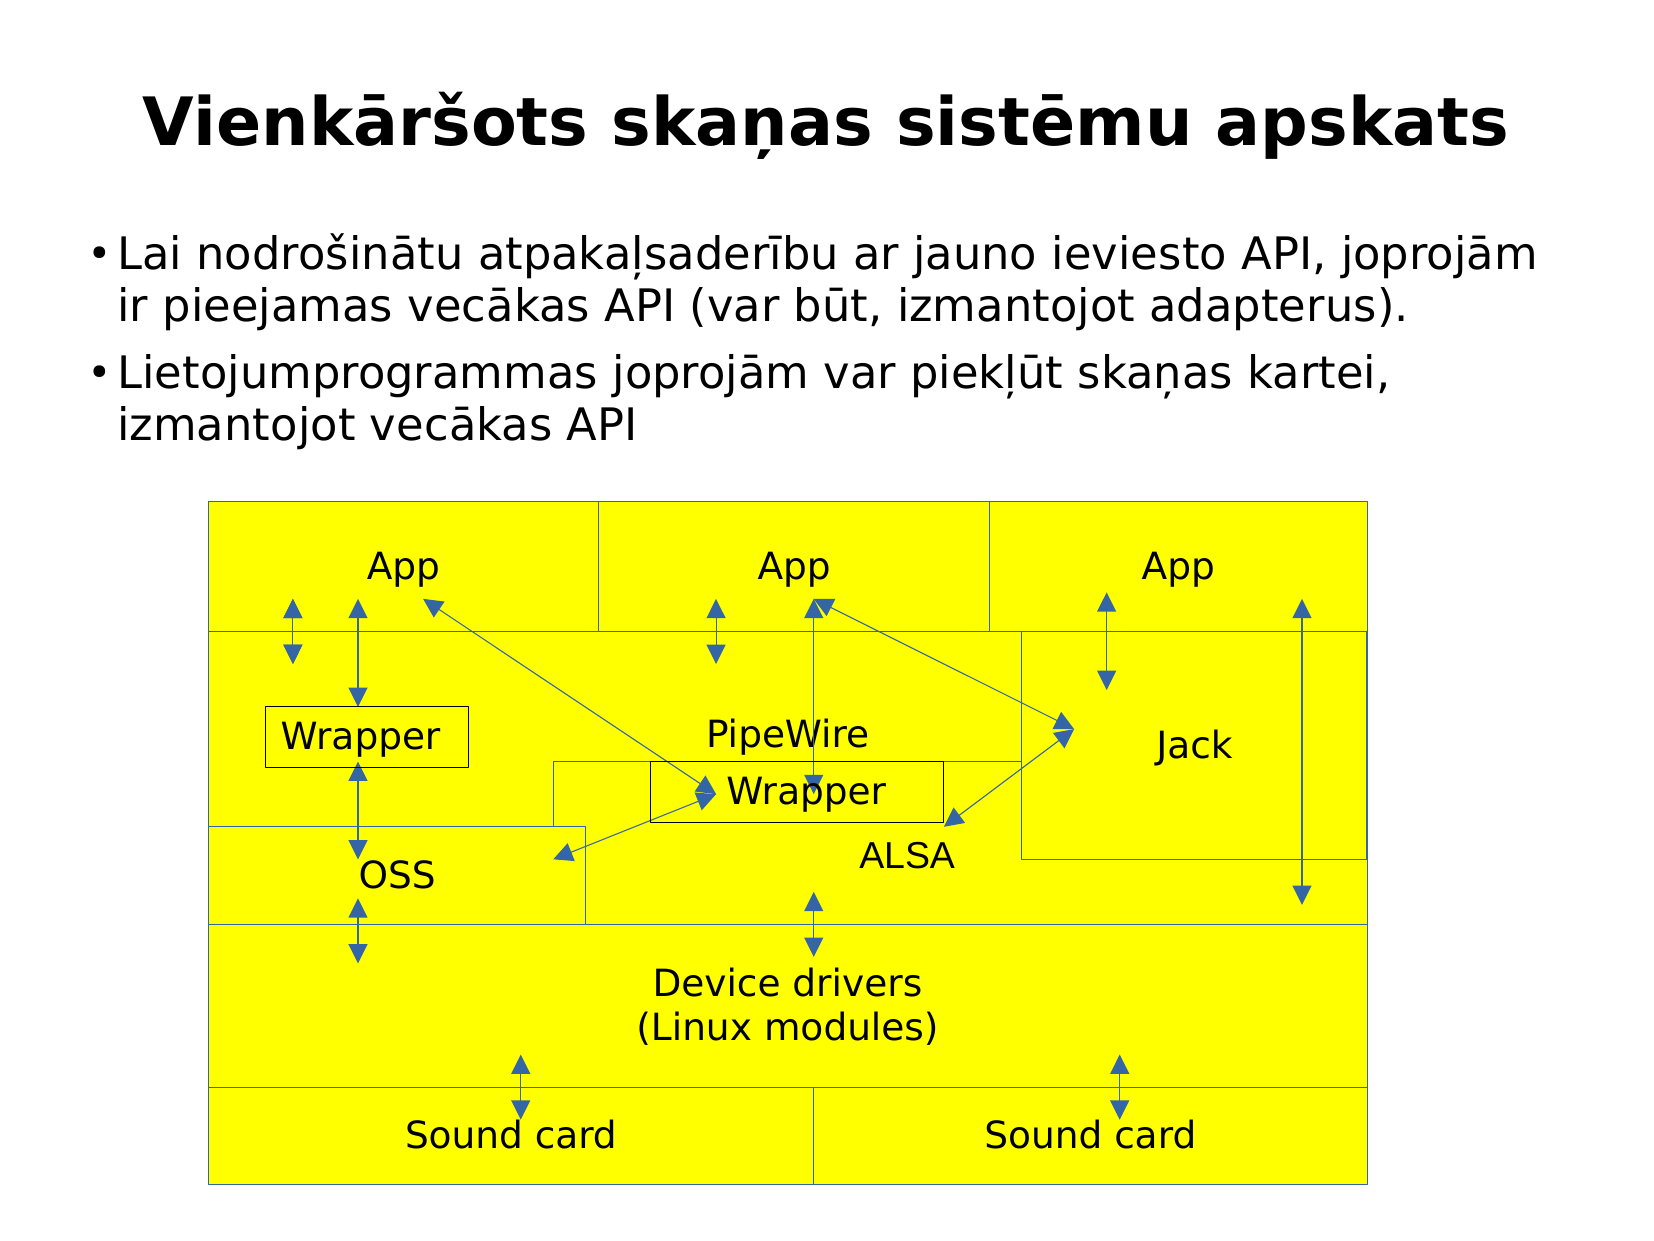

# Vienkāršots skaņas sistēmu apskats
Lai nodrošinātu atpakaļsaderību ar jauno ieviesto API, joprojām ir pieejamas vecākas API (var būt, izmantojot adapterus).
Lietojumprogrammas joprojām var piekļūt skaņas kartei, izmantojot vecākas API
App
App
App
PulseAudio
PipeWire
Jack
Wrapper
ALSA
 Wrapper
OSS
OSS
ALSA
Device drivers
(Linux modules)
Device drivers
(Linux modules)
Sound card
Sound card